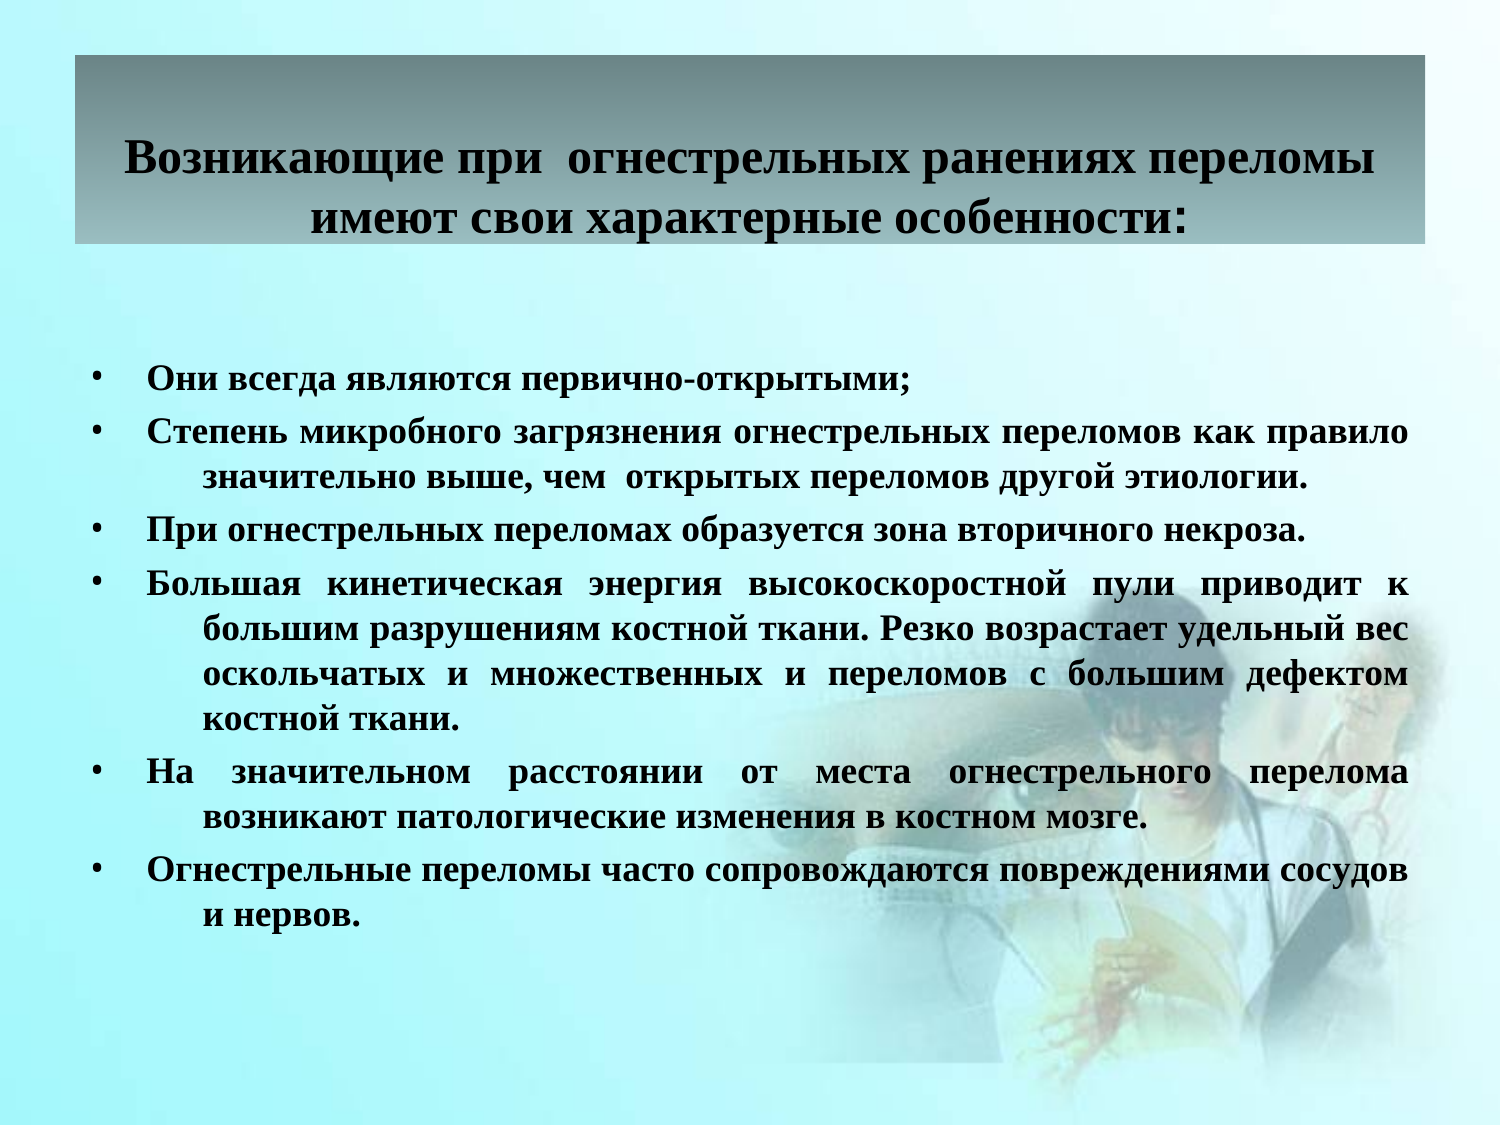

Возникающие при огнестрельных ранениях переломы имеют свои характерные особенности:
# Они всегда являются первично-открытыми;
Степень микробного загрязнения огнестрельных переломов как правило значительно выше, чем открытых переломов другой этиологии.
При огнестрельных переломах образуется зона вторичного некроза.
Большая кинетическая энергия высокоскоростной пули приводит к большим разрушениям костной ткани. Резко возрастает удельный вес оскольчатых и множественных и переломов с большим дефектом костной ткани.
На значительном расстоянии от места огнестрельного перелома возникают патологические изменения в костном мозге.
Огнестрельные переломы часто сопровождаются повреждениями сосудов и нервов.